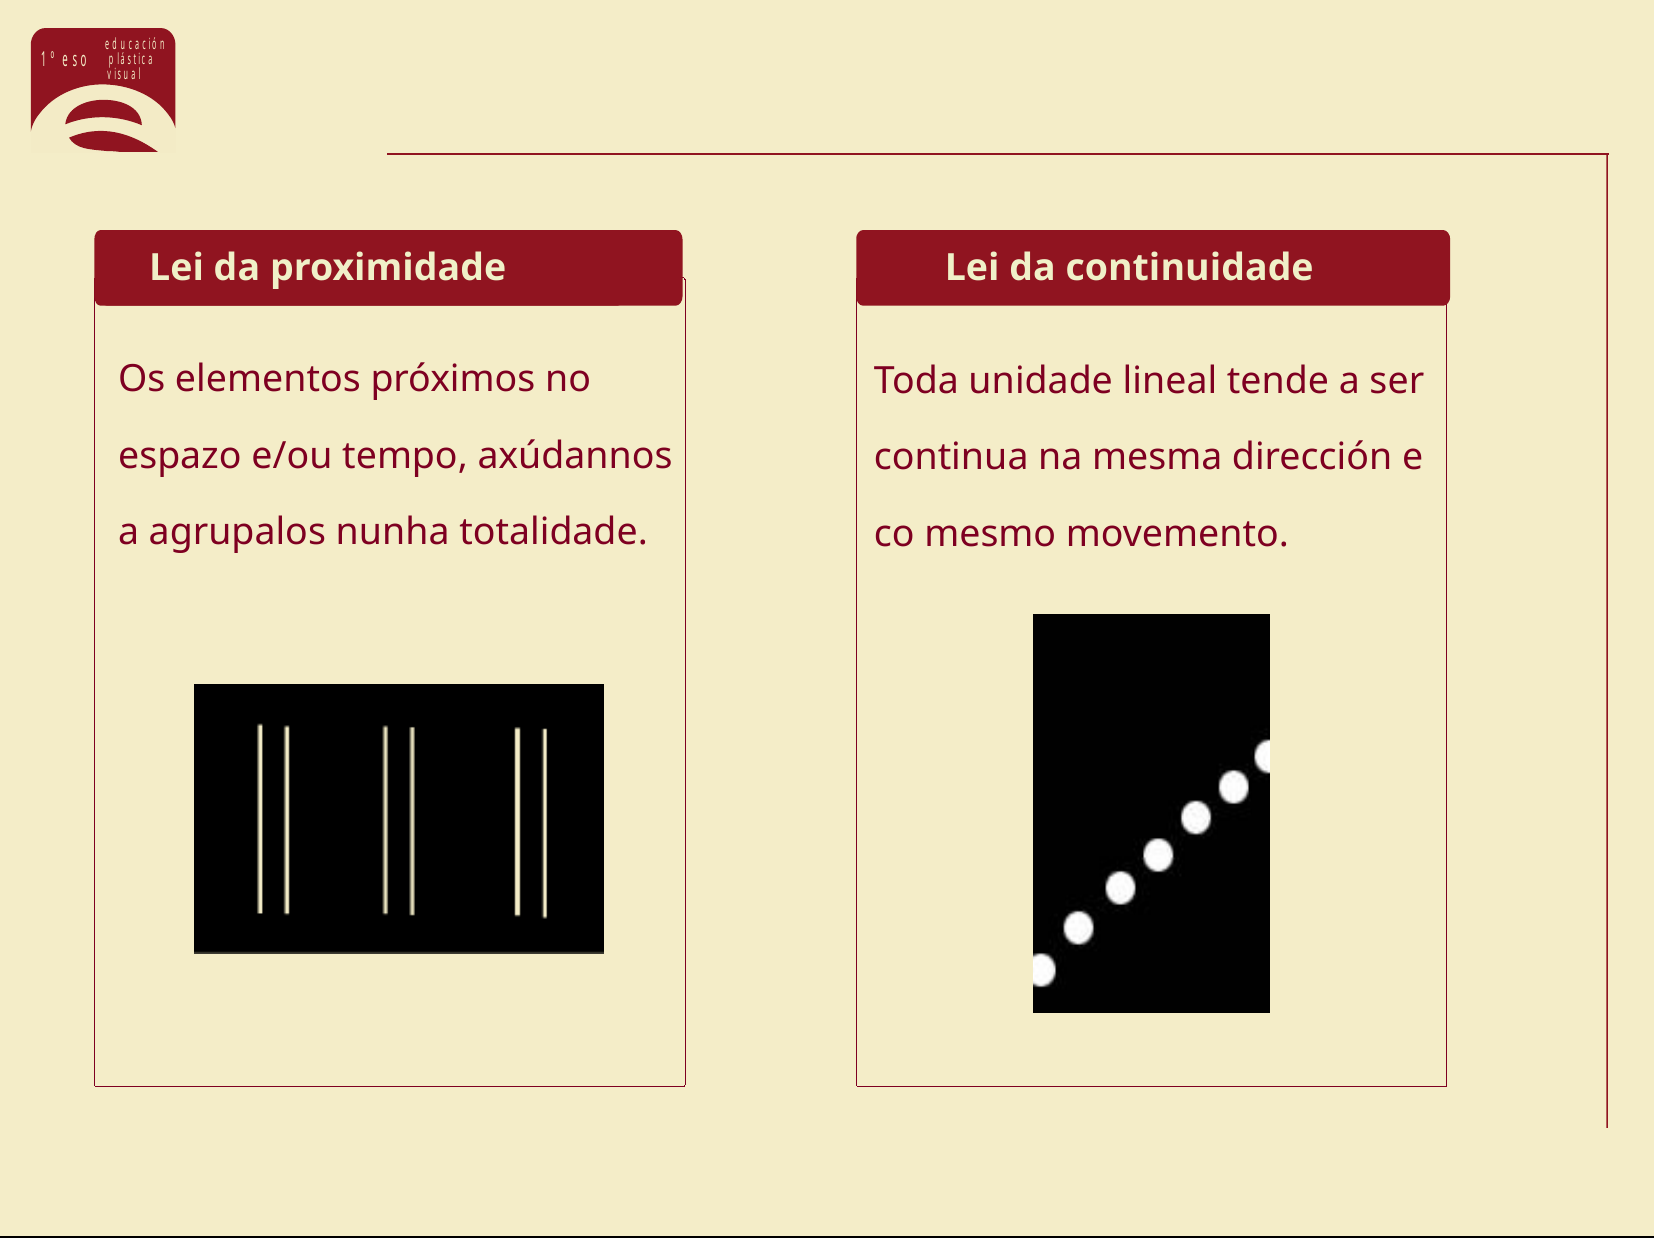

Ley de la proximidad
Lei da proximidade
Lei da continuidade
#
Os elementos próximos no espazo e/ou tempo, axúdannos a agrupalos nunha totalidade.
Toda unidade lineal tende a ser continua na mesma dirección e co mesmo movemento.